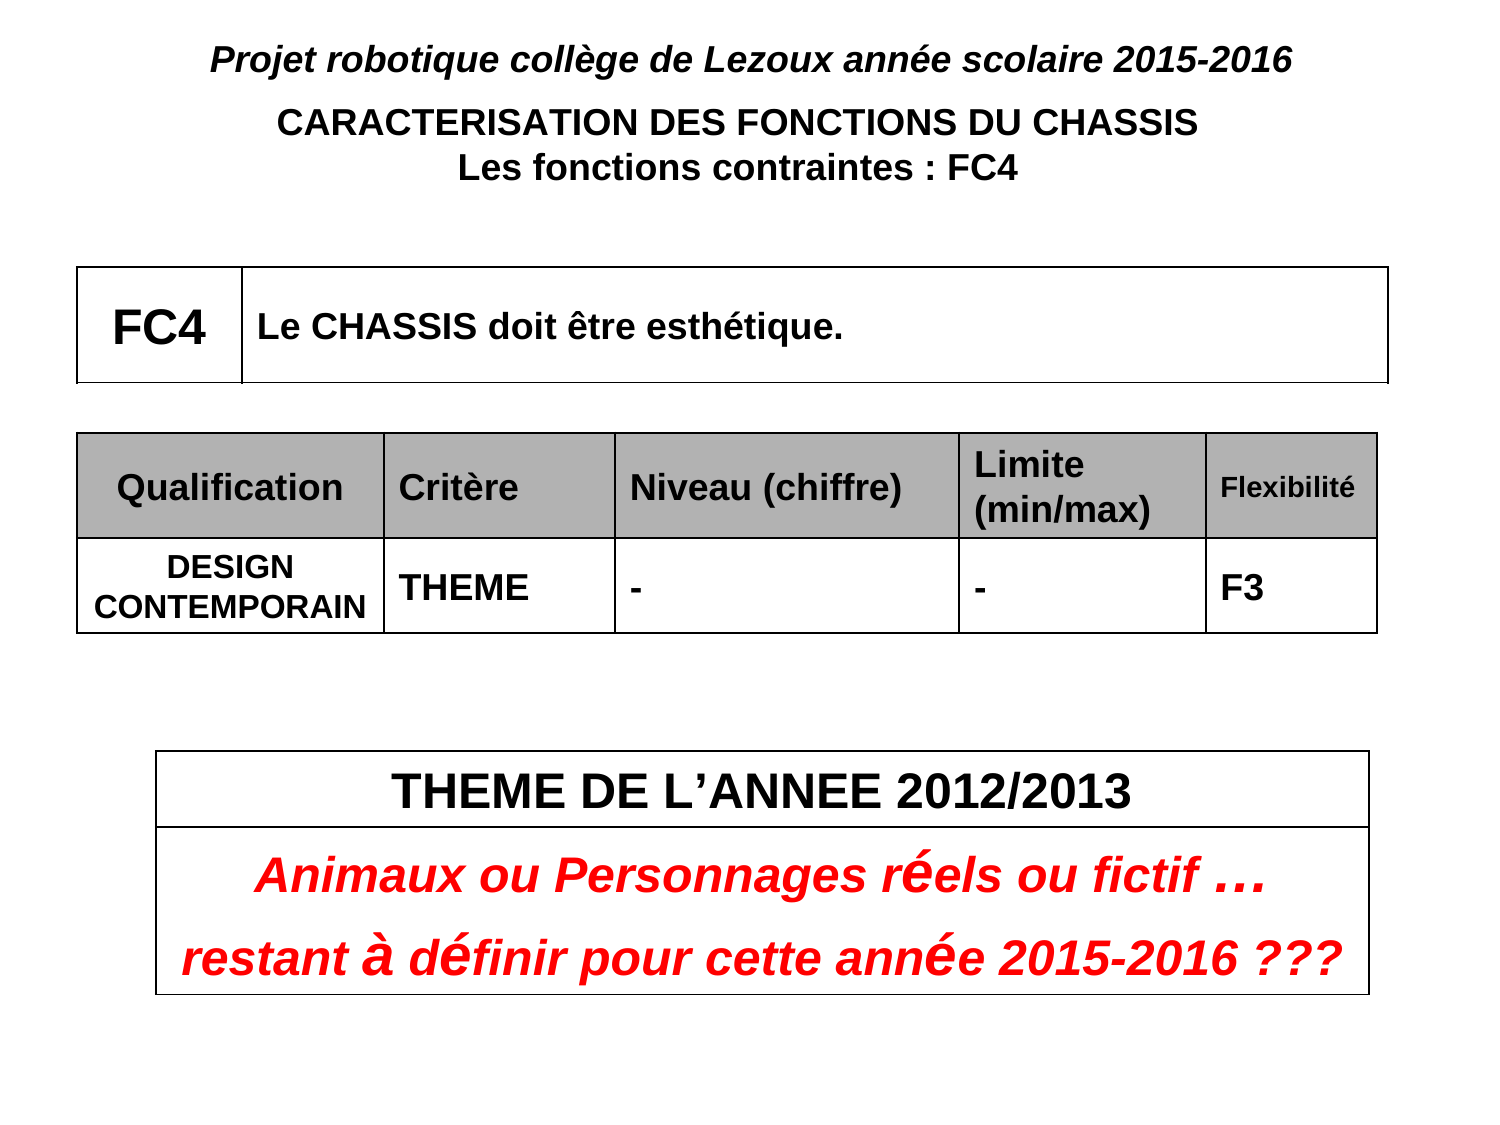

Projet robotique collège de Lezoux année scolaire 2015-2016
# CARACTERISATION DES FONCTIONS DU CHASSIS Les fonctions contraintes : FC4
| FC4 | Le CHASSIS doit être esthétique. |
| --- | --- |
| Qualification | Critère | Niveau (chiffre) | Limite (min/max) | Flexibilité |
| --- | --- | --- | --- | --- |
| DESIGN CONTEMPORAIN | THEME | - | - | F3 |
| THEME DE L’ANNEE 2012/2013 |
| --- |
| Animaux ou Personnages réels ou fictif … restant à définir pour cette année 2015-2016 ??? |